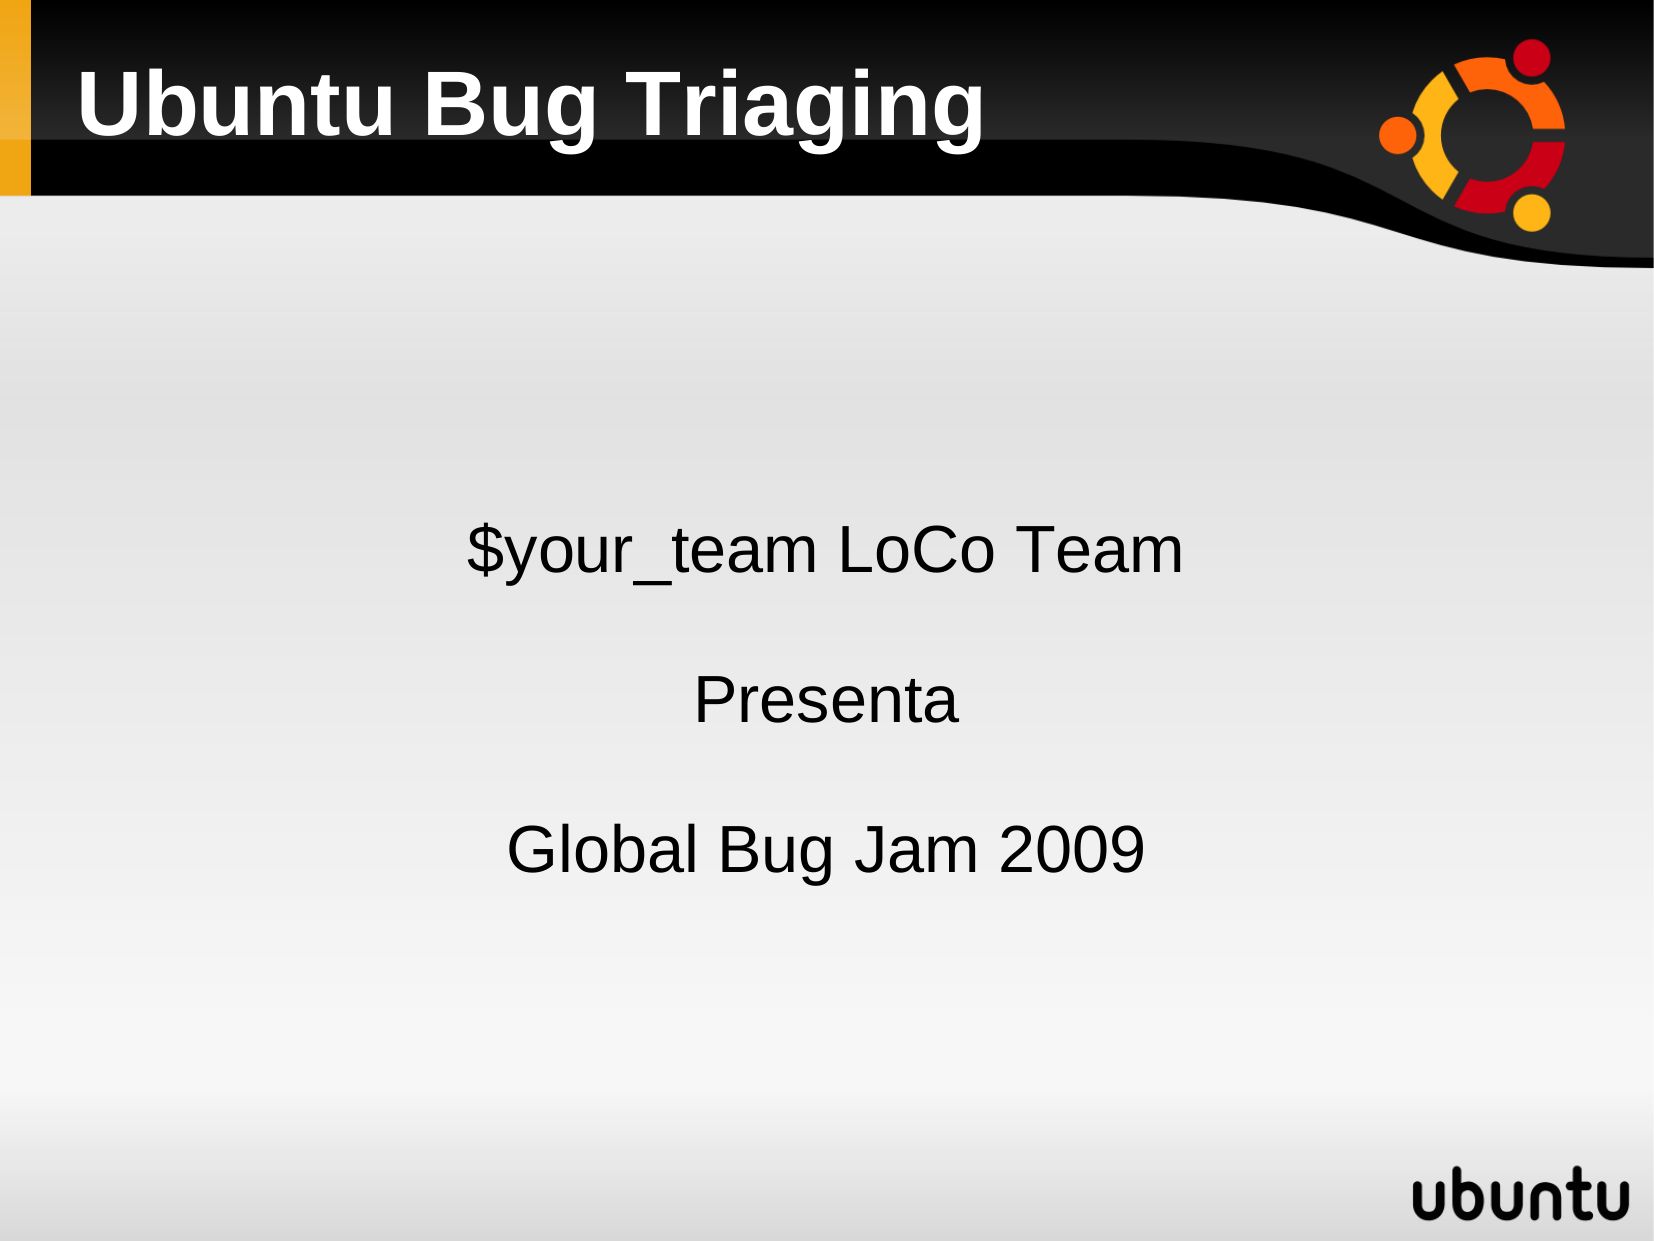

# Ubuntu Bug Triaging
$your_team LoCo Team
Presenta
Global Bug Jam 2009